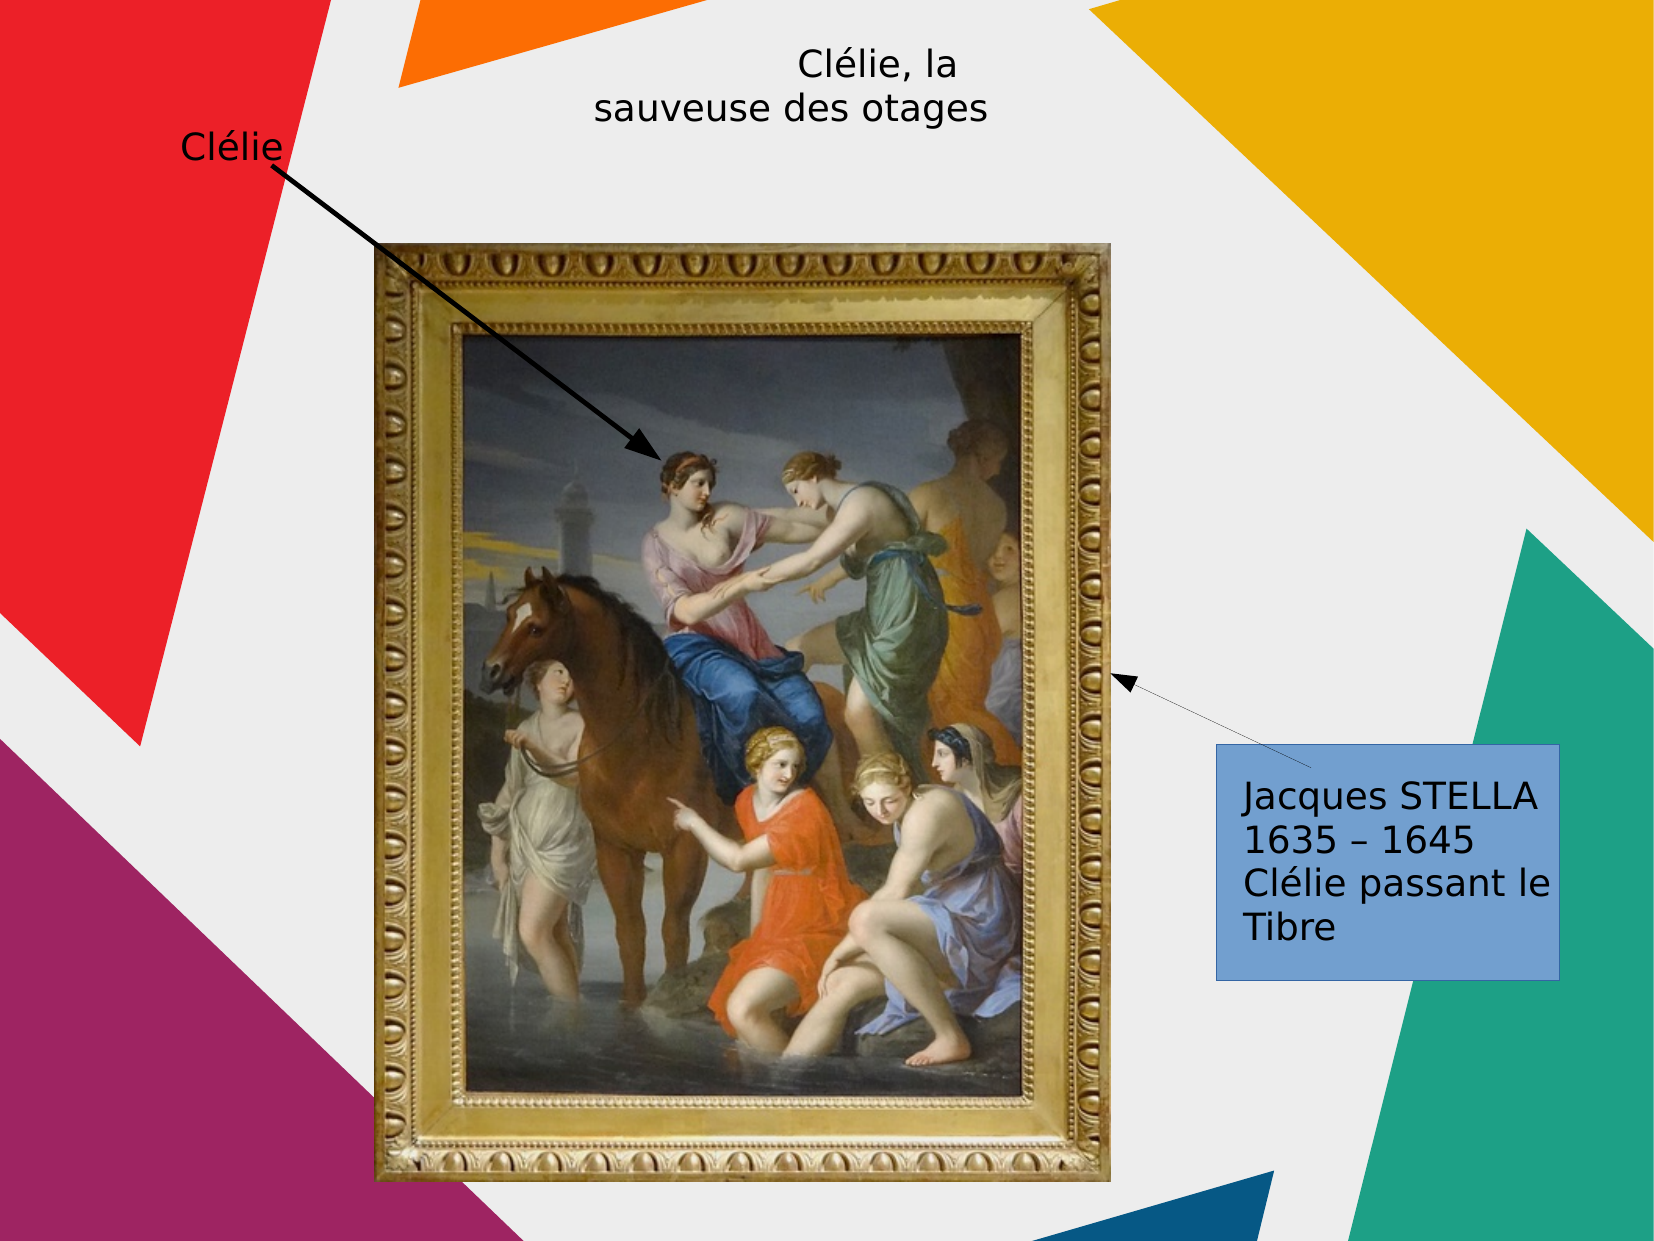

Clélie, la sauveuse des otages
Clélie
#
Jacques STELLA 1635 – 1645 Clélie passant le Tibre